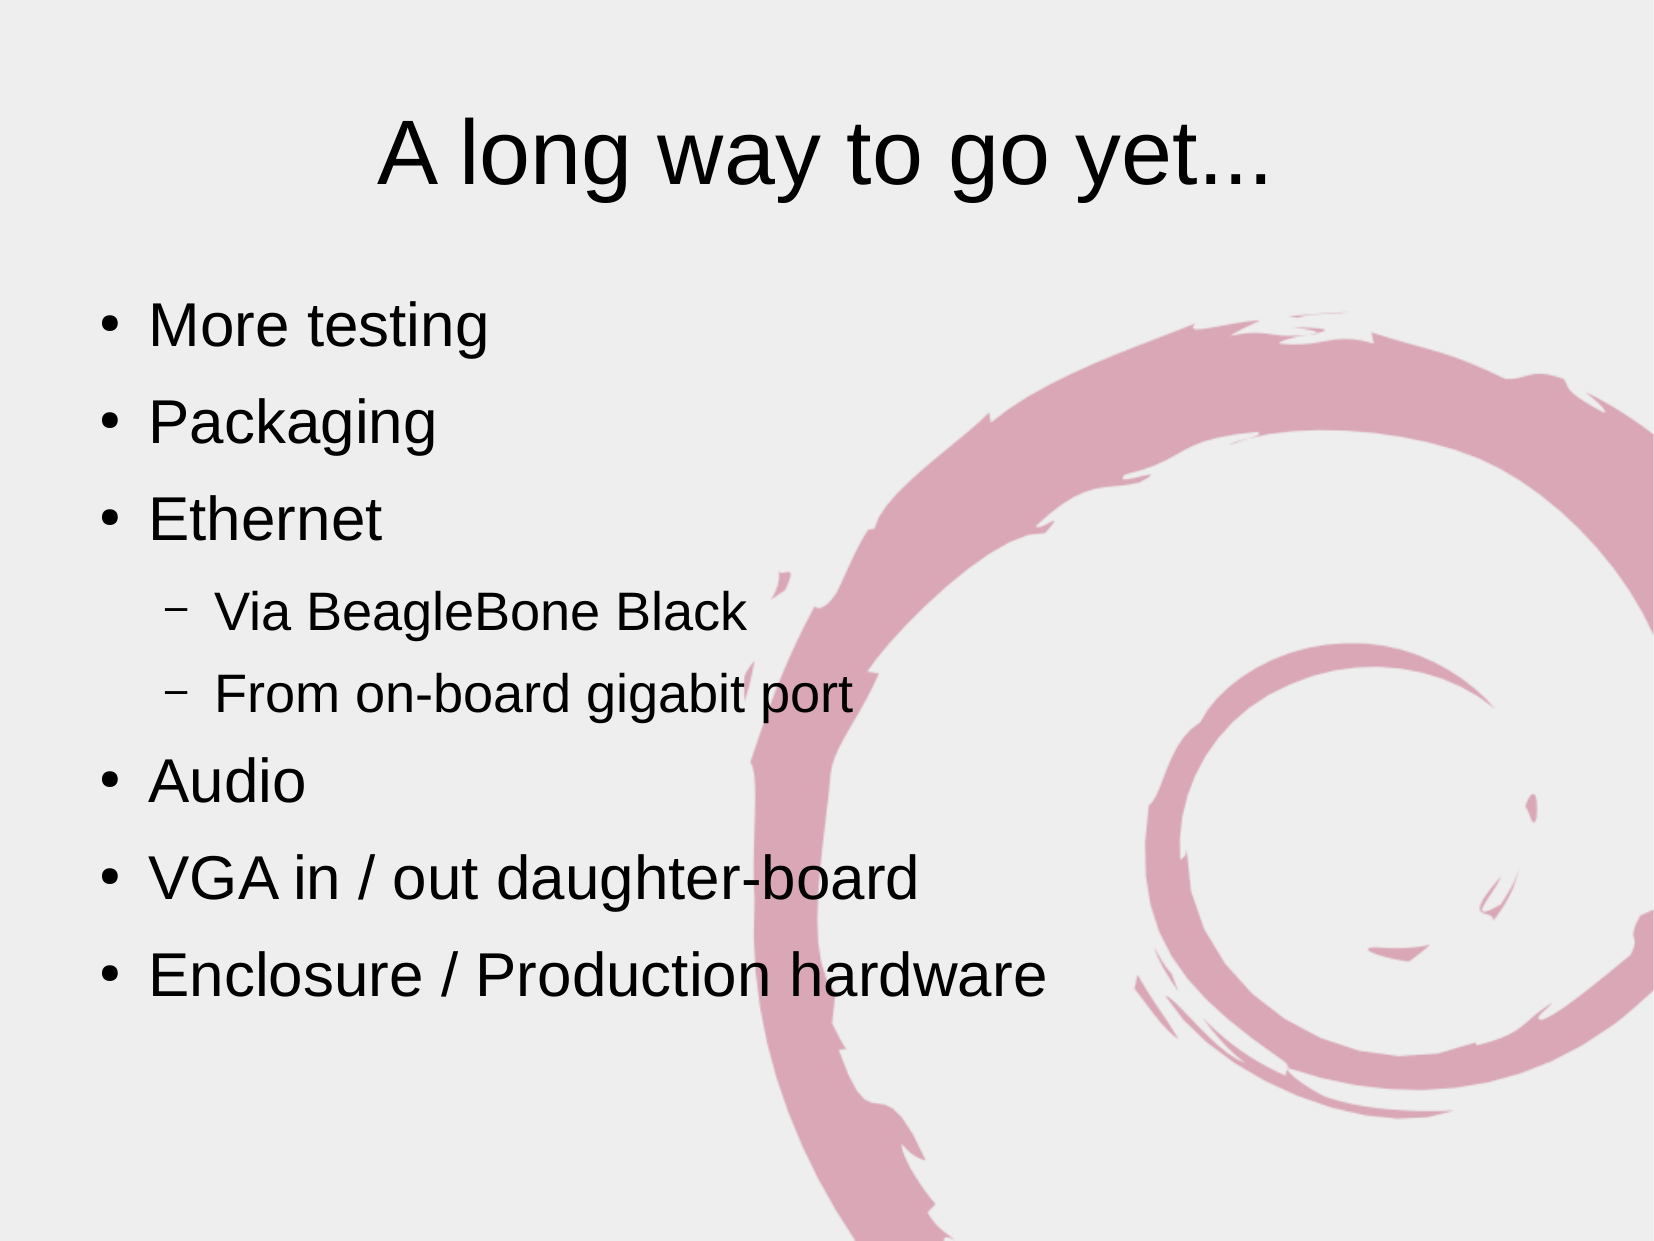

# A long way to go yet...
More testing
Packaging
Ethernet
Via BeagleBone Black
From on-board gigabit port
Audio
VGA in / out daughter-board
Enclosure / Production hardware